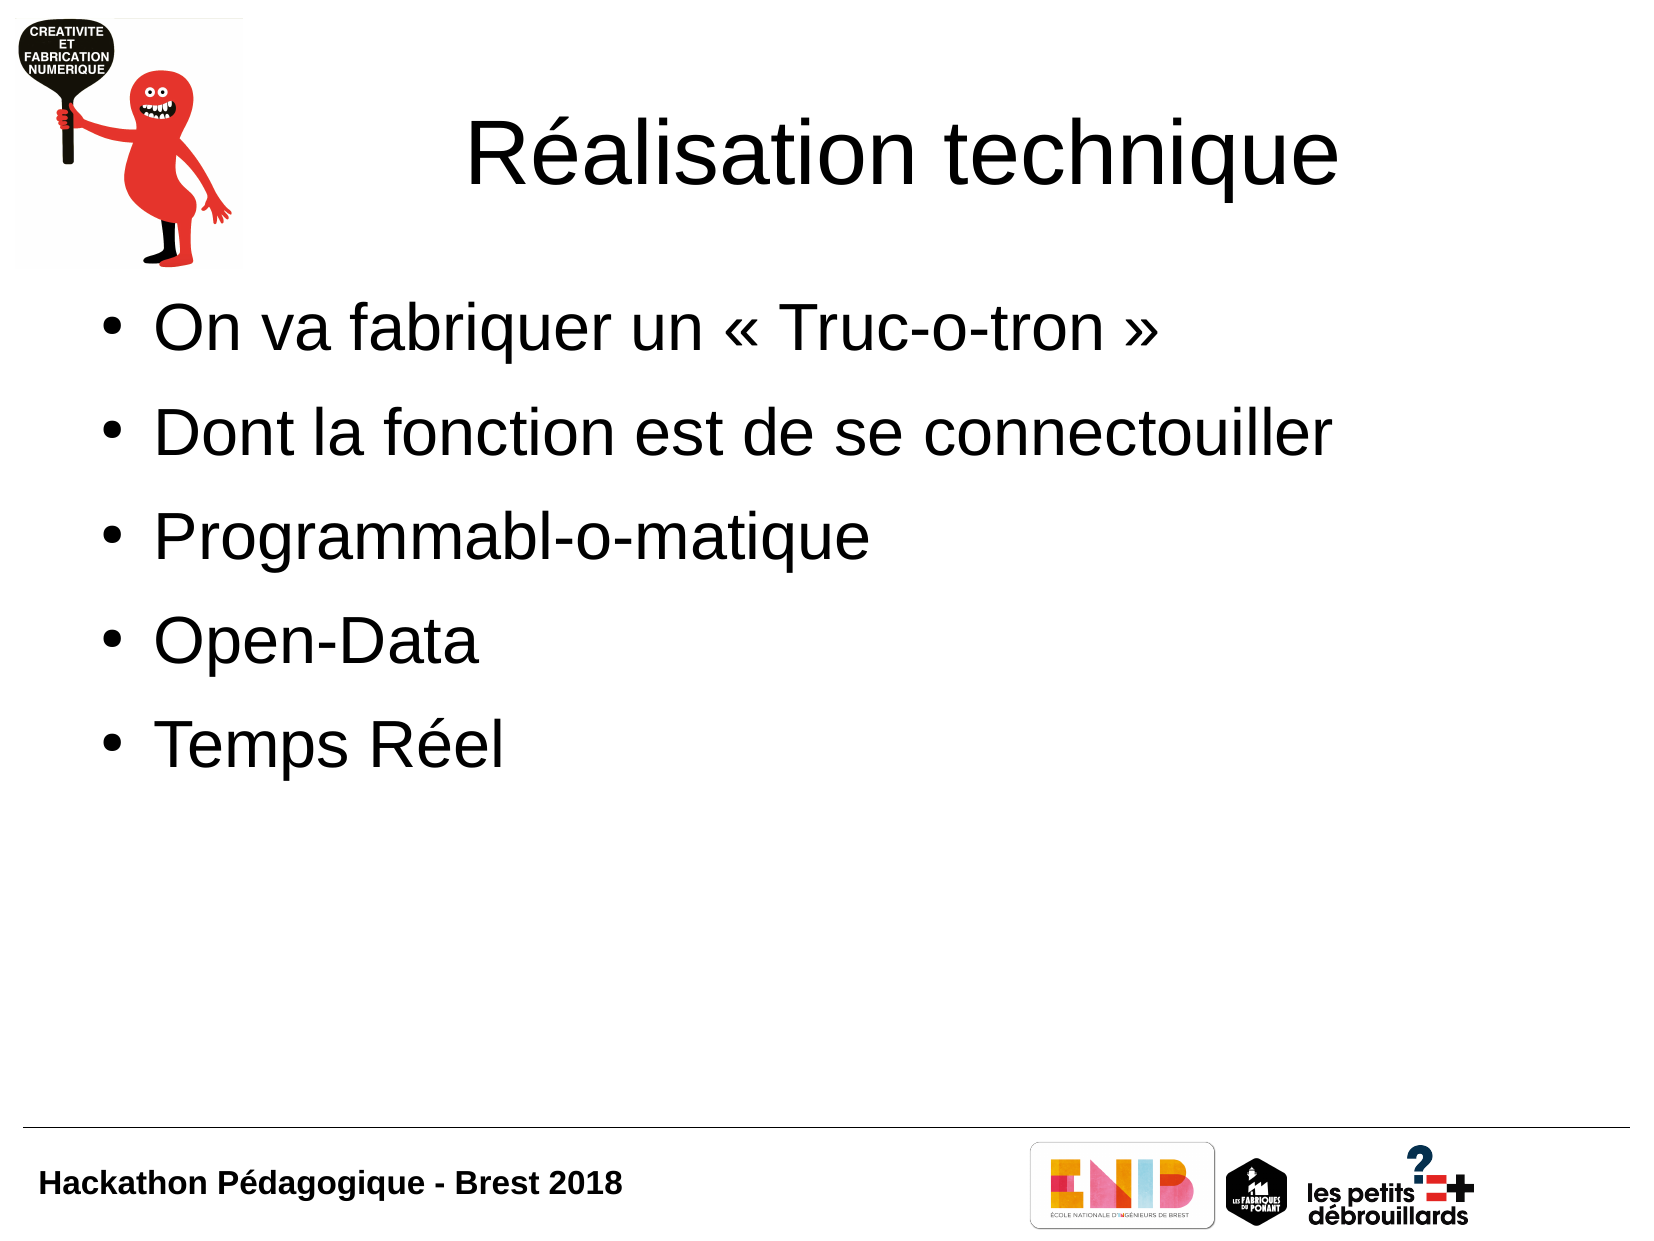

# Réalisation technique
On va fabriquer un « Truc-o-tron »
Dont la fonction est de se connectouiller
Programmabl-o-matique
Open-Data
Temps Réel
Hackathon Pédagogique - Brest 2018